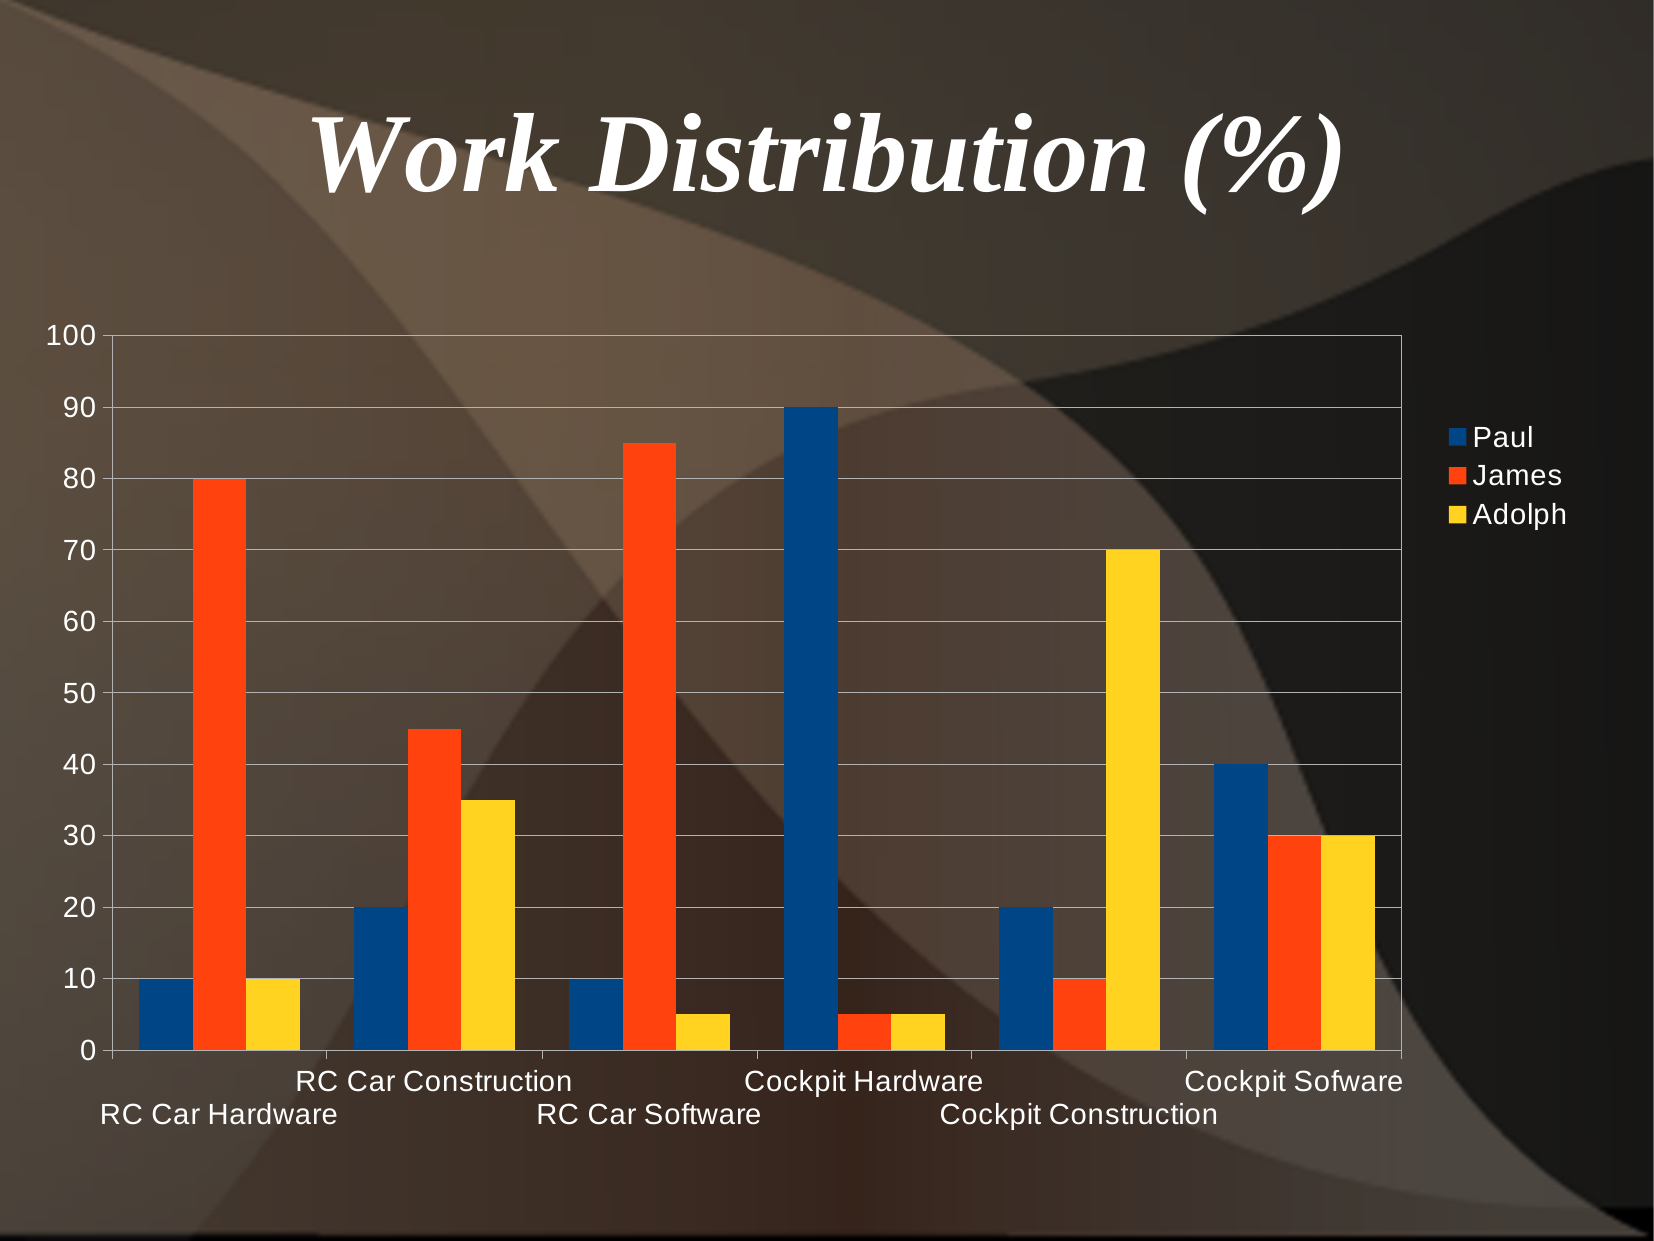

# Work Distribution (%)
### Chart
| Category | Paul | James | Adolph |
|---|---|---|---|
| RC Car Hardware | 10.0 | 80.0 | 10.0 |
| RC Car Construction | 20.0 | 45.0 | 35.0 |
| RC Car Software | 10.0 | 85.0 | 5.0 |
| Cockpit Hardware | 90.0 | 5.0 | 5.0 |
| Cockpit Construction | 20.0 | 10.0 | 70.0 |
| Cockpit Sofware | 40.0 | 30.0 | 30.0 |